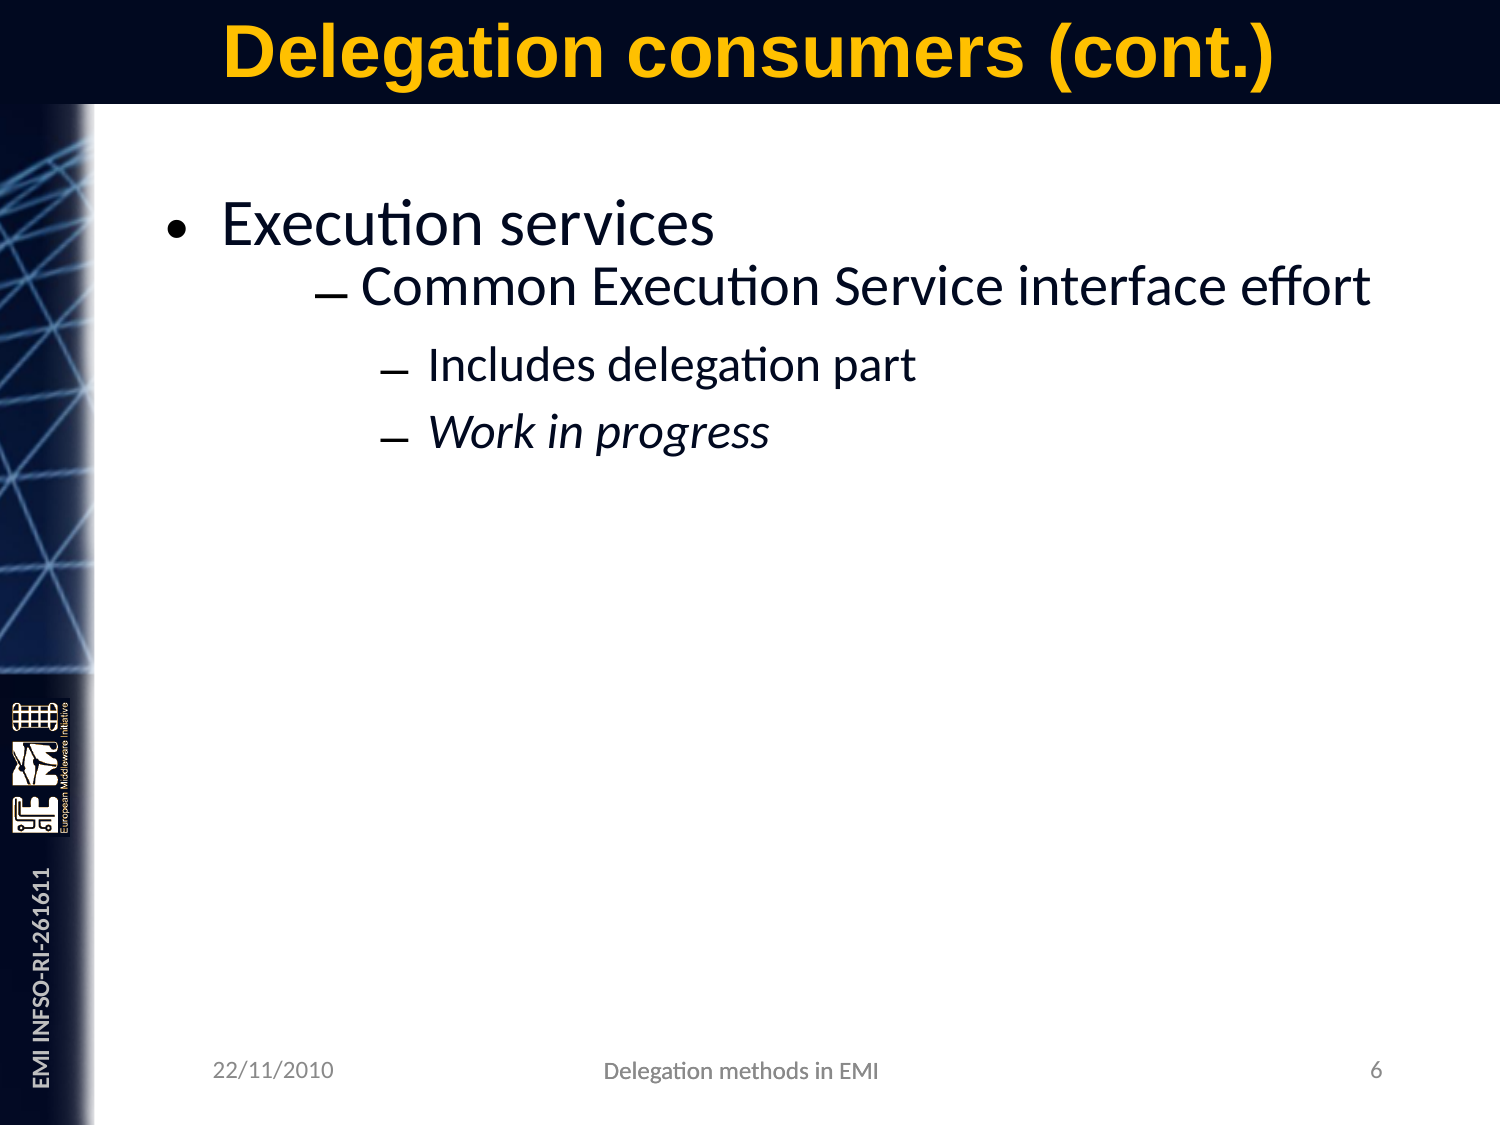

Delegation consumers (cont.)
# Execution services
Common Execution Service interface effort
Includes delegation part
Work in progress
22/11/2010
fasfsaf
Delegation methods in EMI